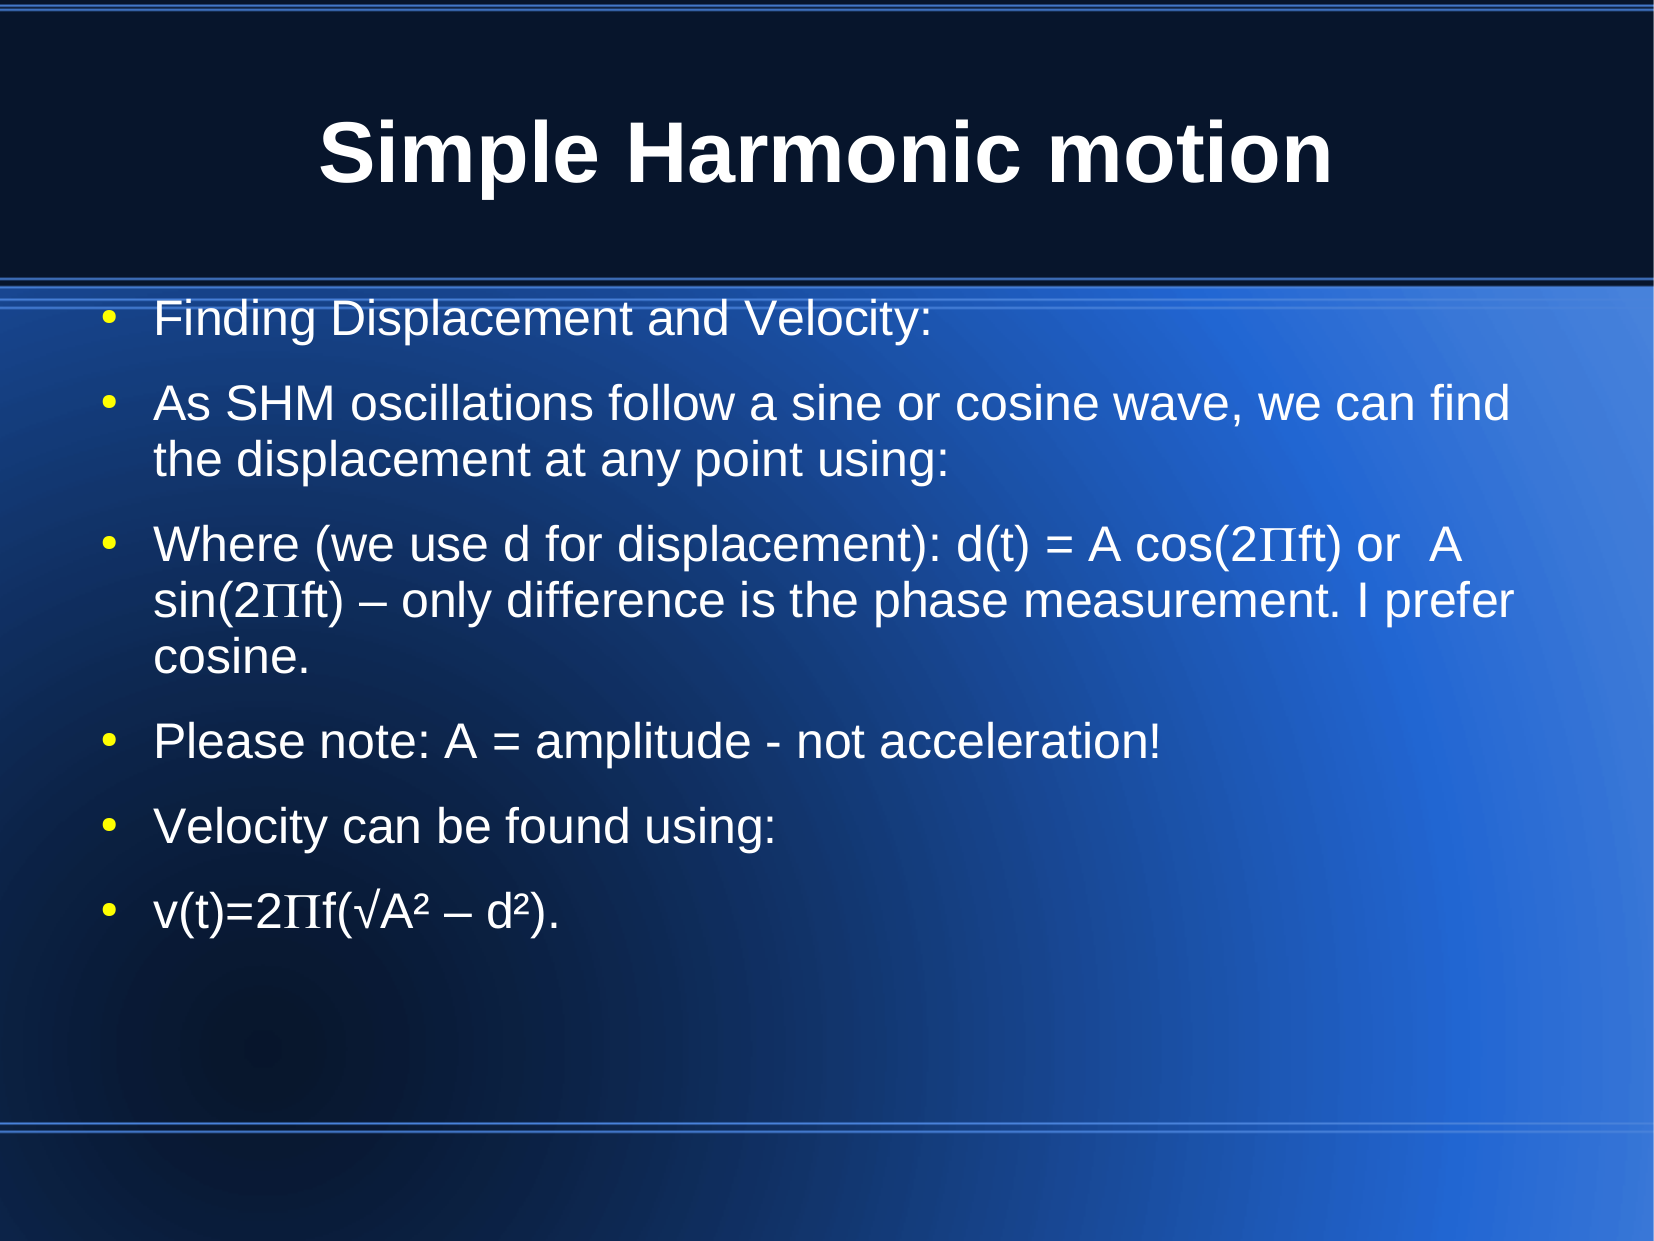

# Simple Harmonic motion
Finding Displacement and Velocity:
As SHM oscillations follow a sine or cosine wave, we can find the displacement at any point using:
Where (we use d for displacement): d(t) = A cos(2Pft) or A sin(2Pft) – only difference is the phase measurement. I prefer cosine.
Please note: A = amplitude - not acceleration!
Velocity can be found using:
v(t)=2Pf(√A² – d²).